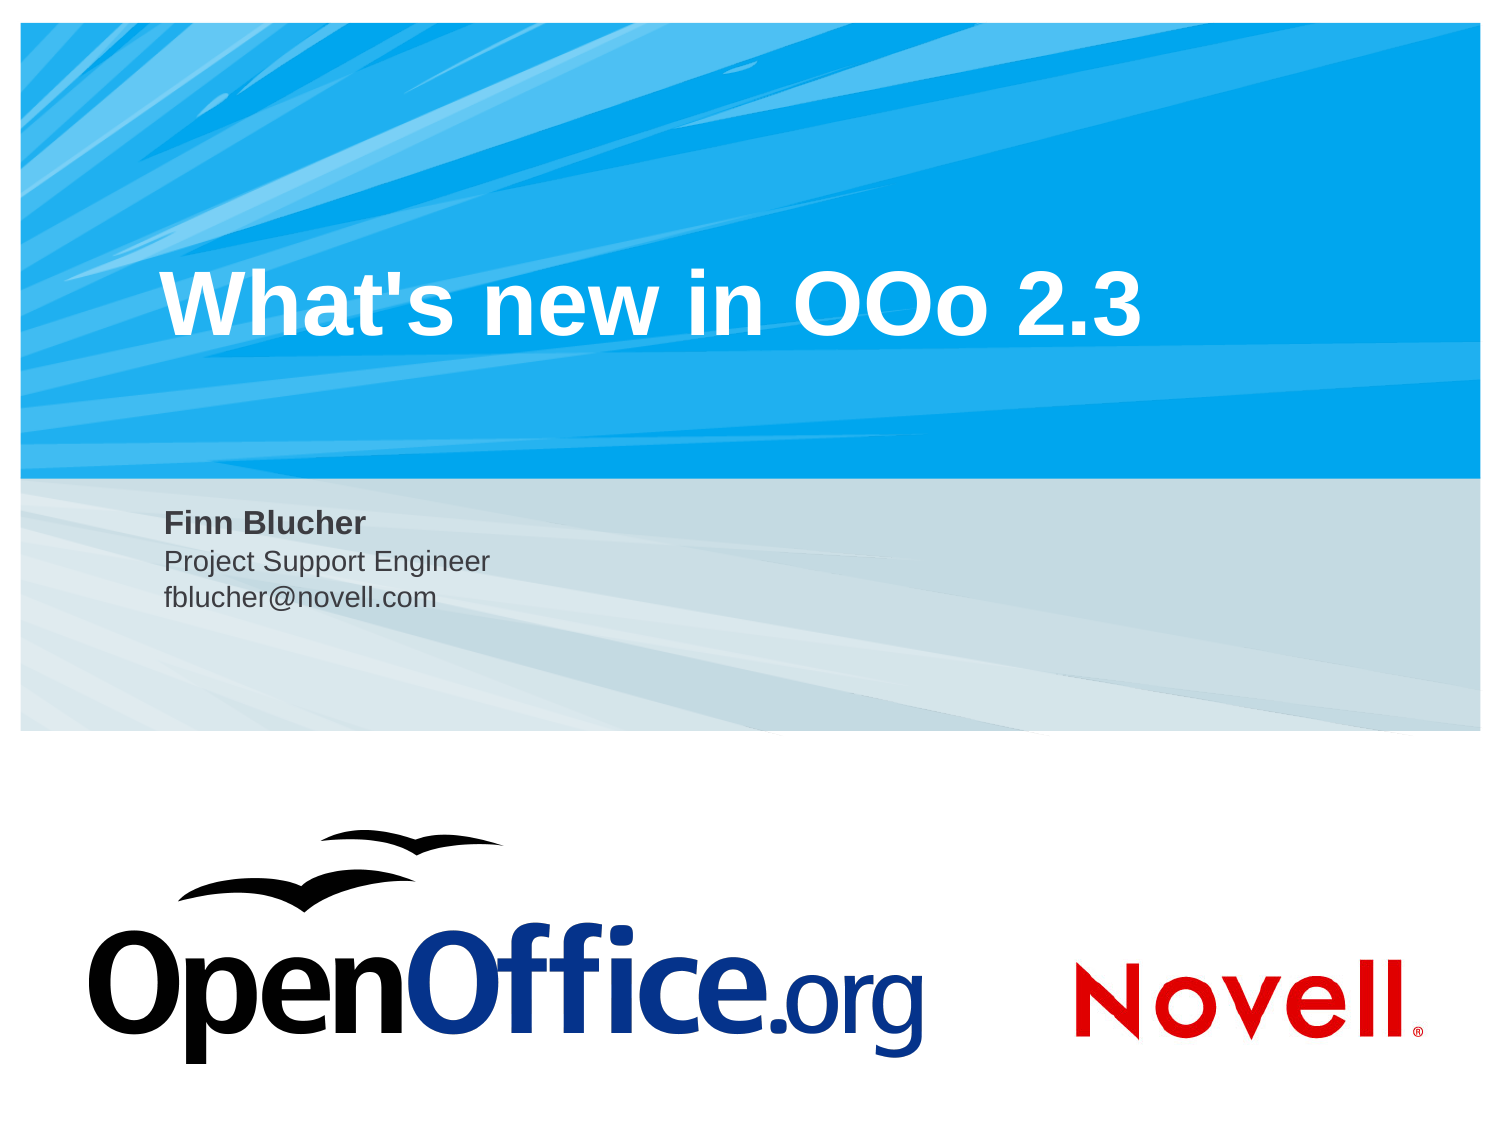

# What's new in OOo 2.3
Finn Blucher
Project Support Engineer
fblucher@novell.com